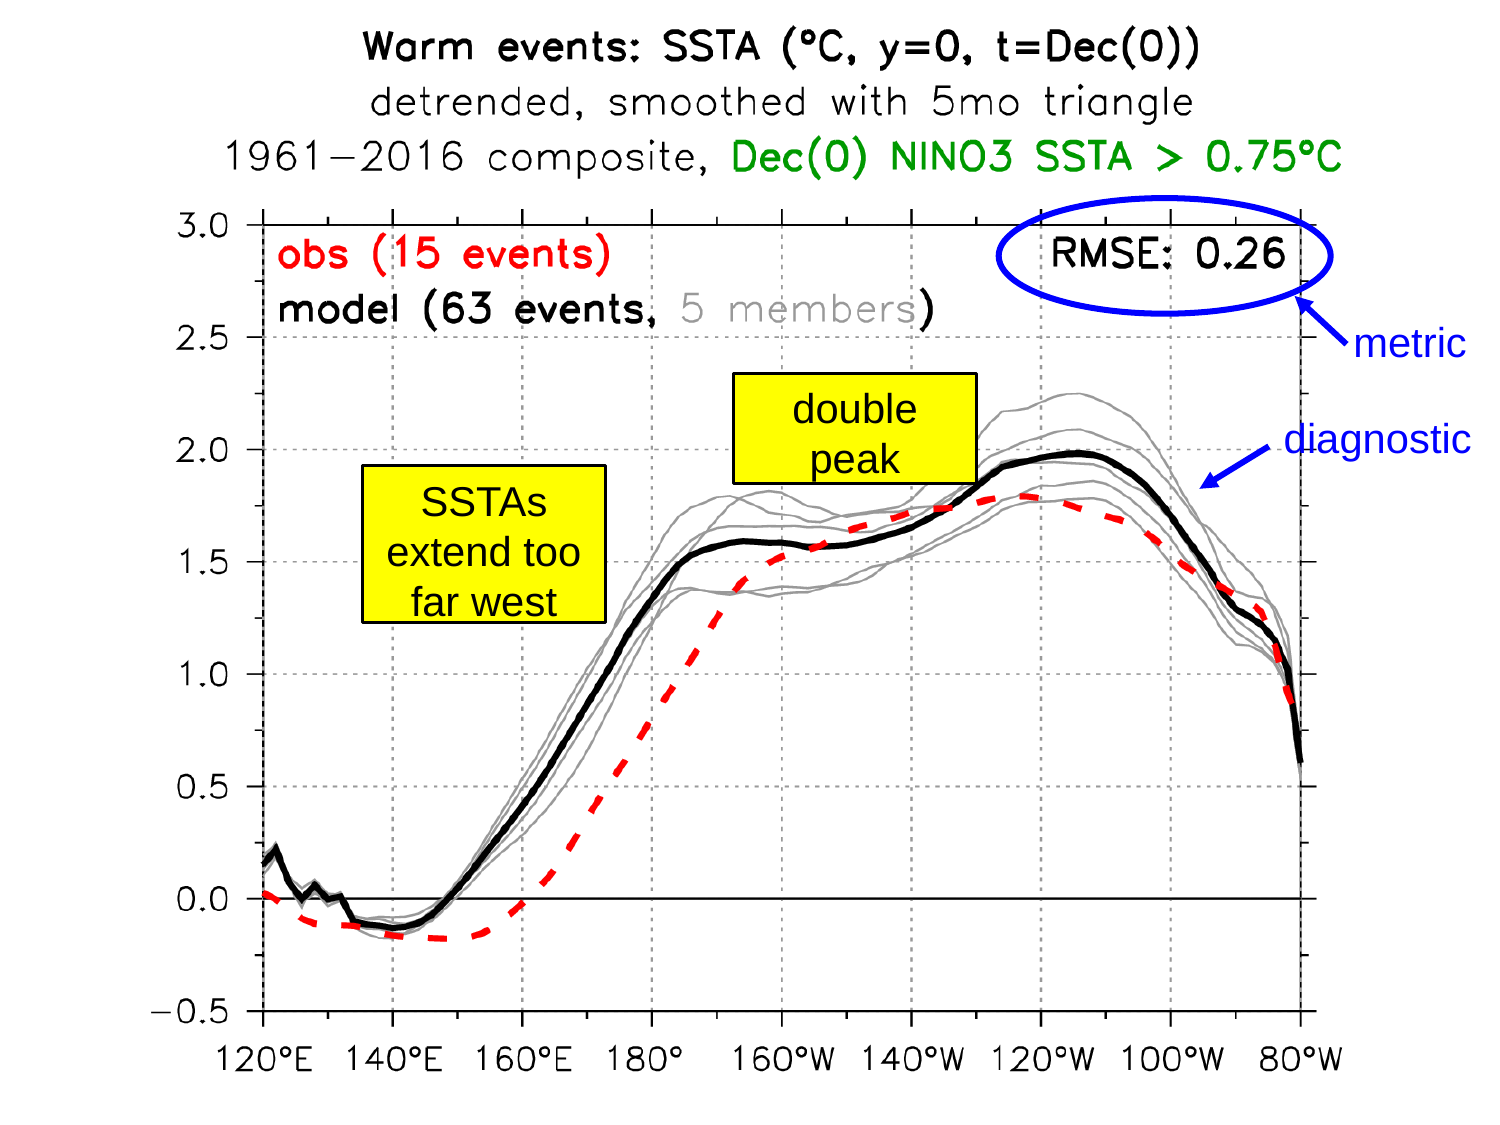

metric
double peak
diagnostic
SSTAs extend too far west